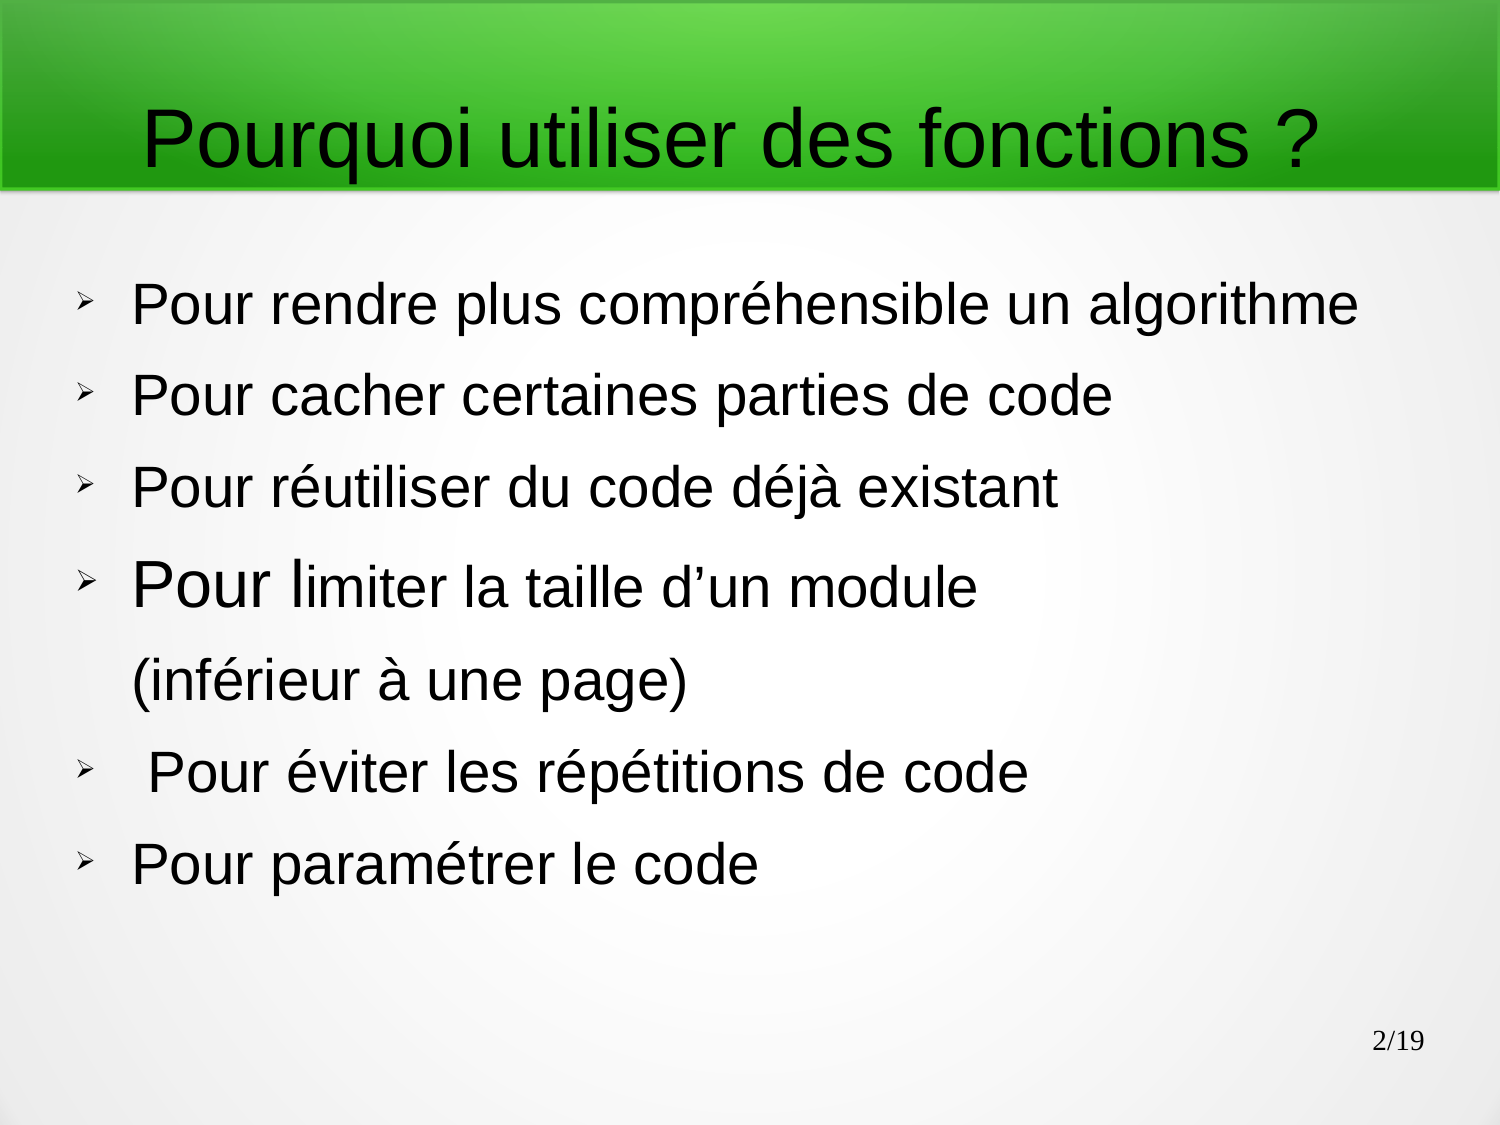

# Pourquoi utiliser des fonctions ?
Pour rendre plus compréhensible un algorithme
Pour cacher certaines parties de code
Pour réutiliser du code déjà existant
Pour limiter la taille d’un module
(inférieur à une page)
 Pour éviter les répétitions de code
Pour paramétrer le code
2